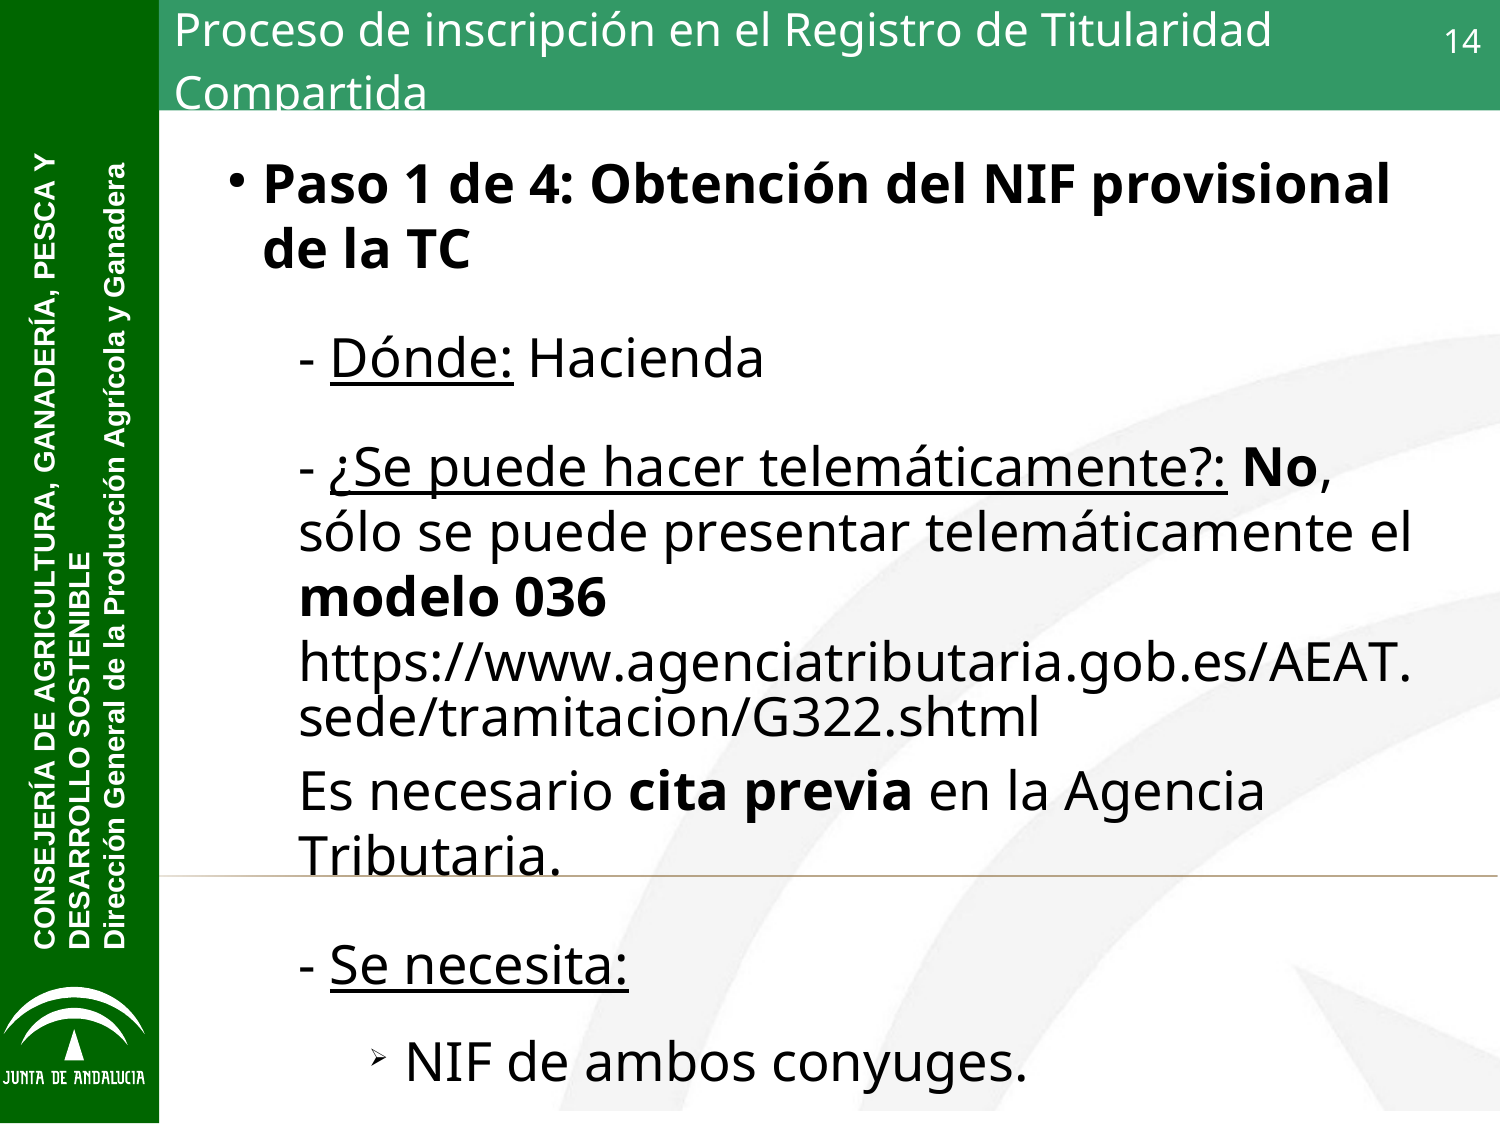

Proceso de inscripción en el Registro de Titularidad Compartida
14
Paso 1 de 4: Obtención del NIF provisional de la TC
- Dónde: Hacienda
- ¿Se puede hacer telemáticamente?: No, sólo se puede presentar telemáticamente el modelo 036https://www.agenciatributaria.gob.es/AEAT.sede/tramitacion/G322.shtmlEs necesario cita previa en la Agencia Tributaria.
- Se necesita:
NIF de ambos conyuges.
Acuerdo de voluntades firmado por ambos titulares.
Modelo 036 a nombre de la titularidad compartida.